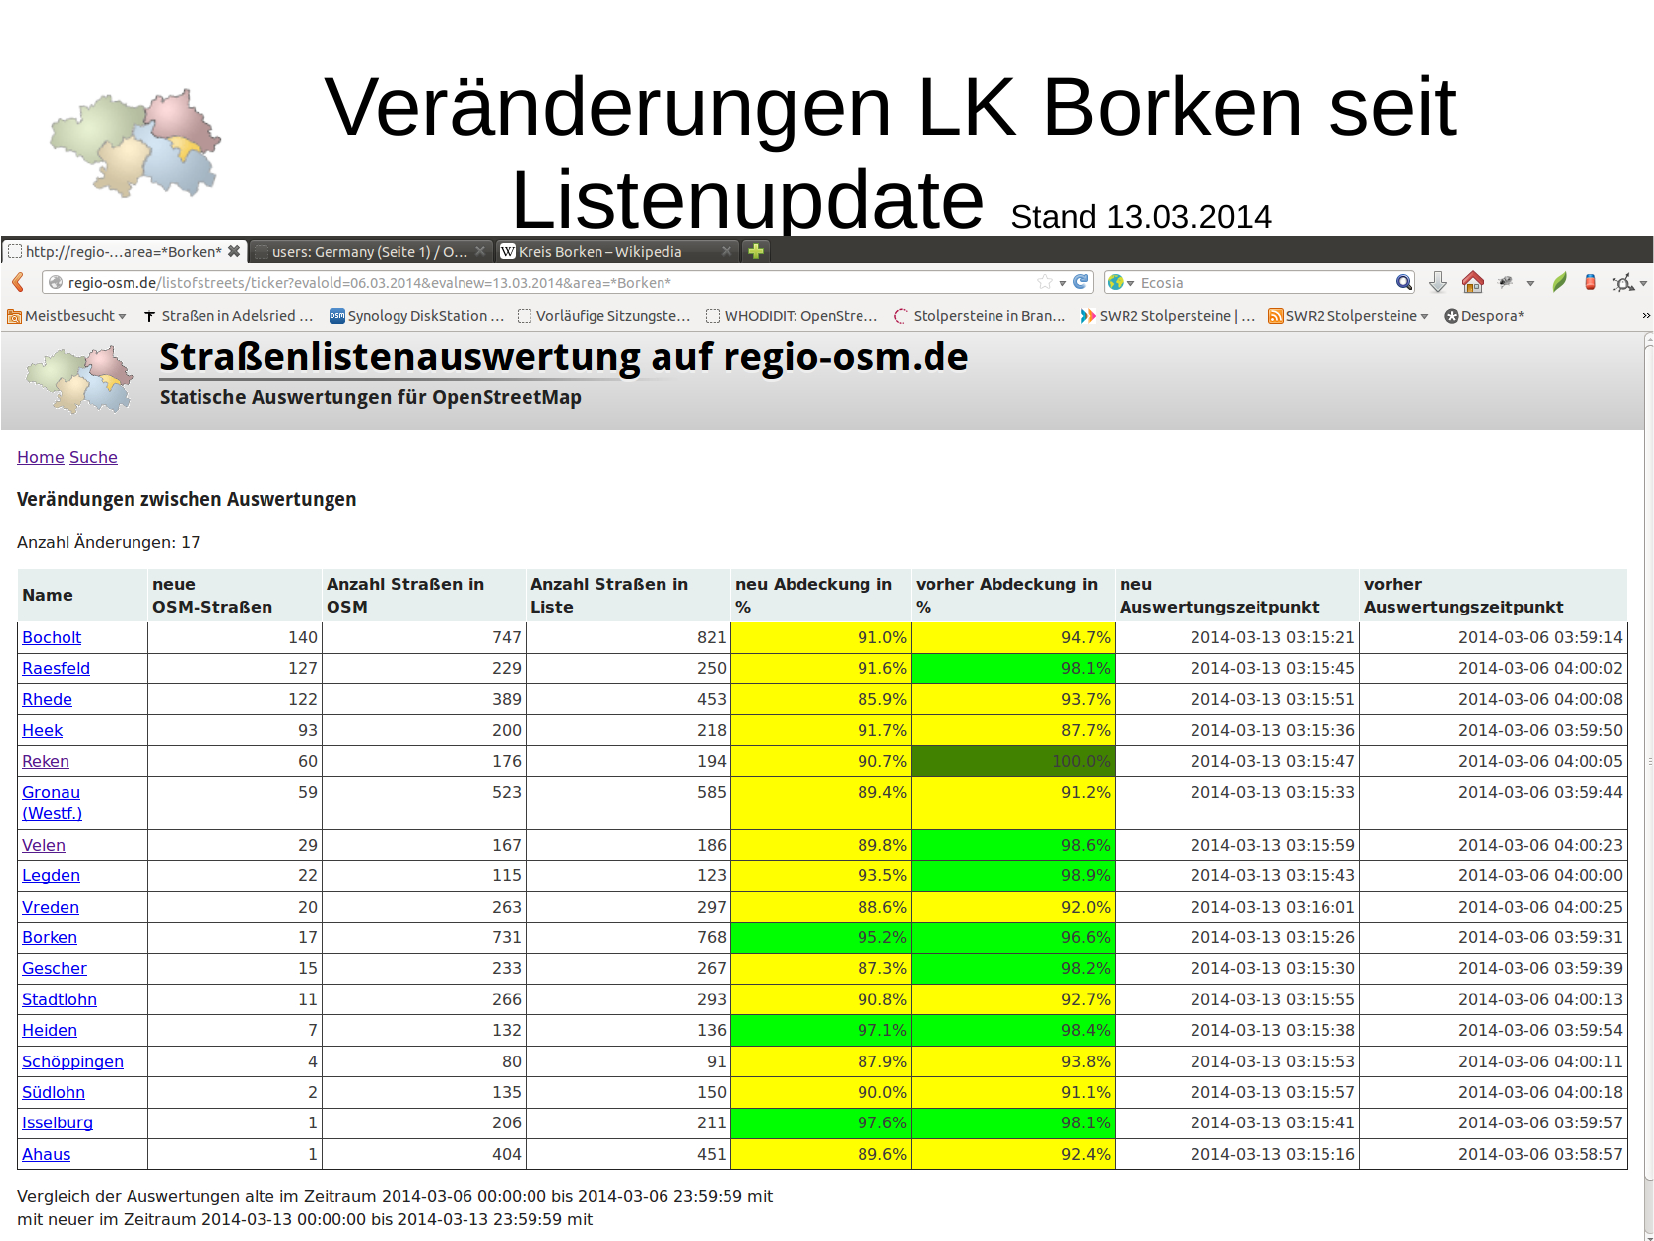

# Veränderungen LK Borken seit Listenupdate Stand 13.03.2014